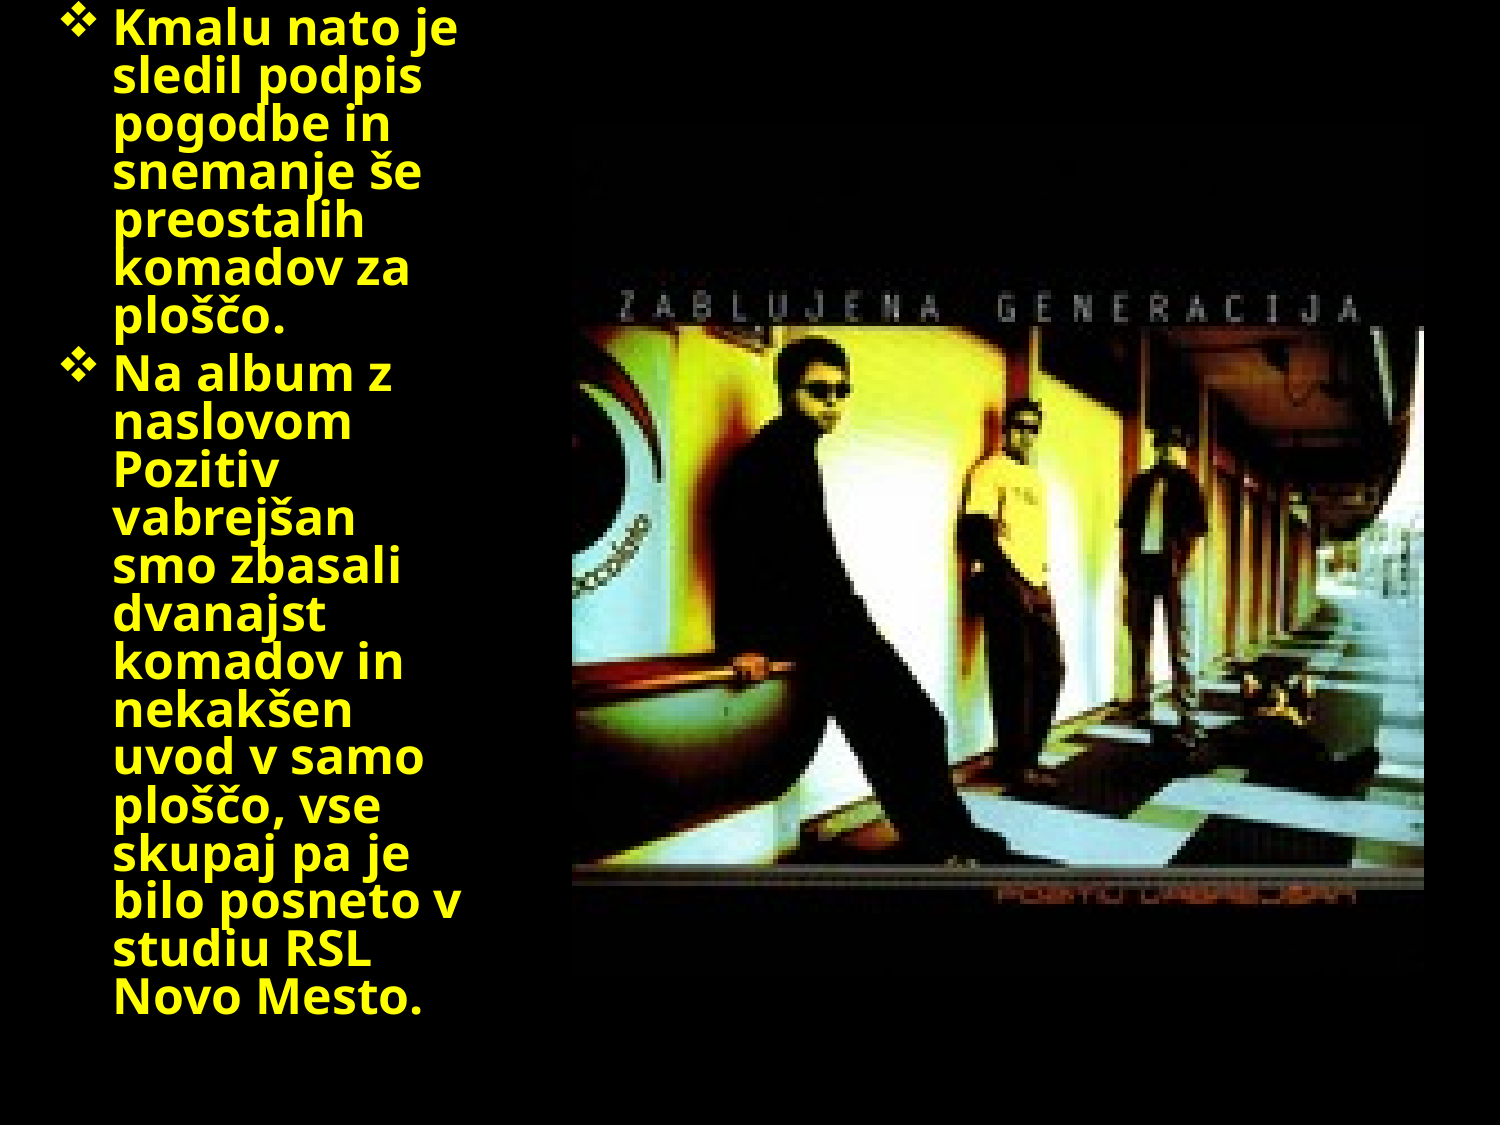

Kmalu nato je sledil podpis pogodbe in snemanje še preostalih komadov za ploščo.
Na album z naslovom Pozitiv vabrejšan smo zbasali dvanajst komadov in nekakšen uvod v samo ploščo, vse skupaj pa je bilo posneto v studiu RSL Novo Mesto.
#